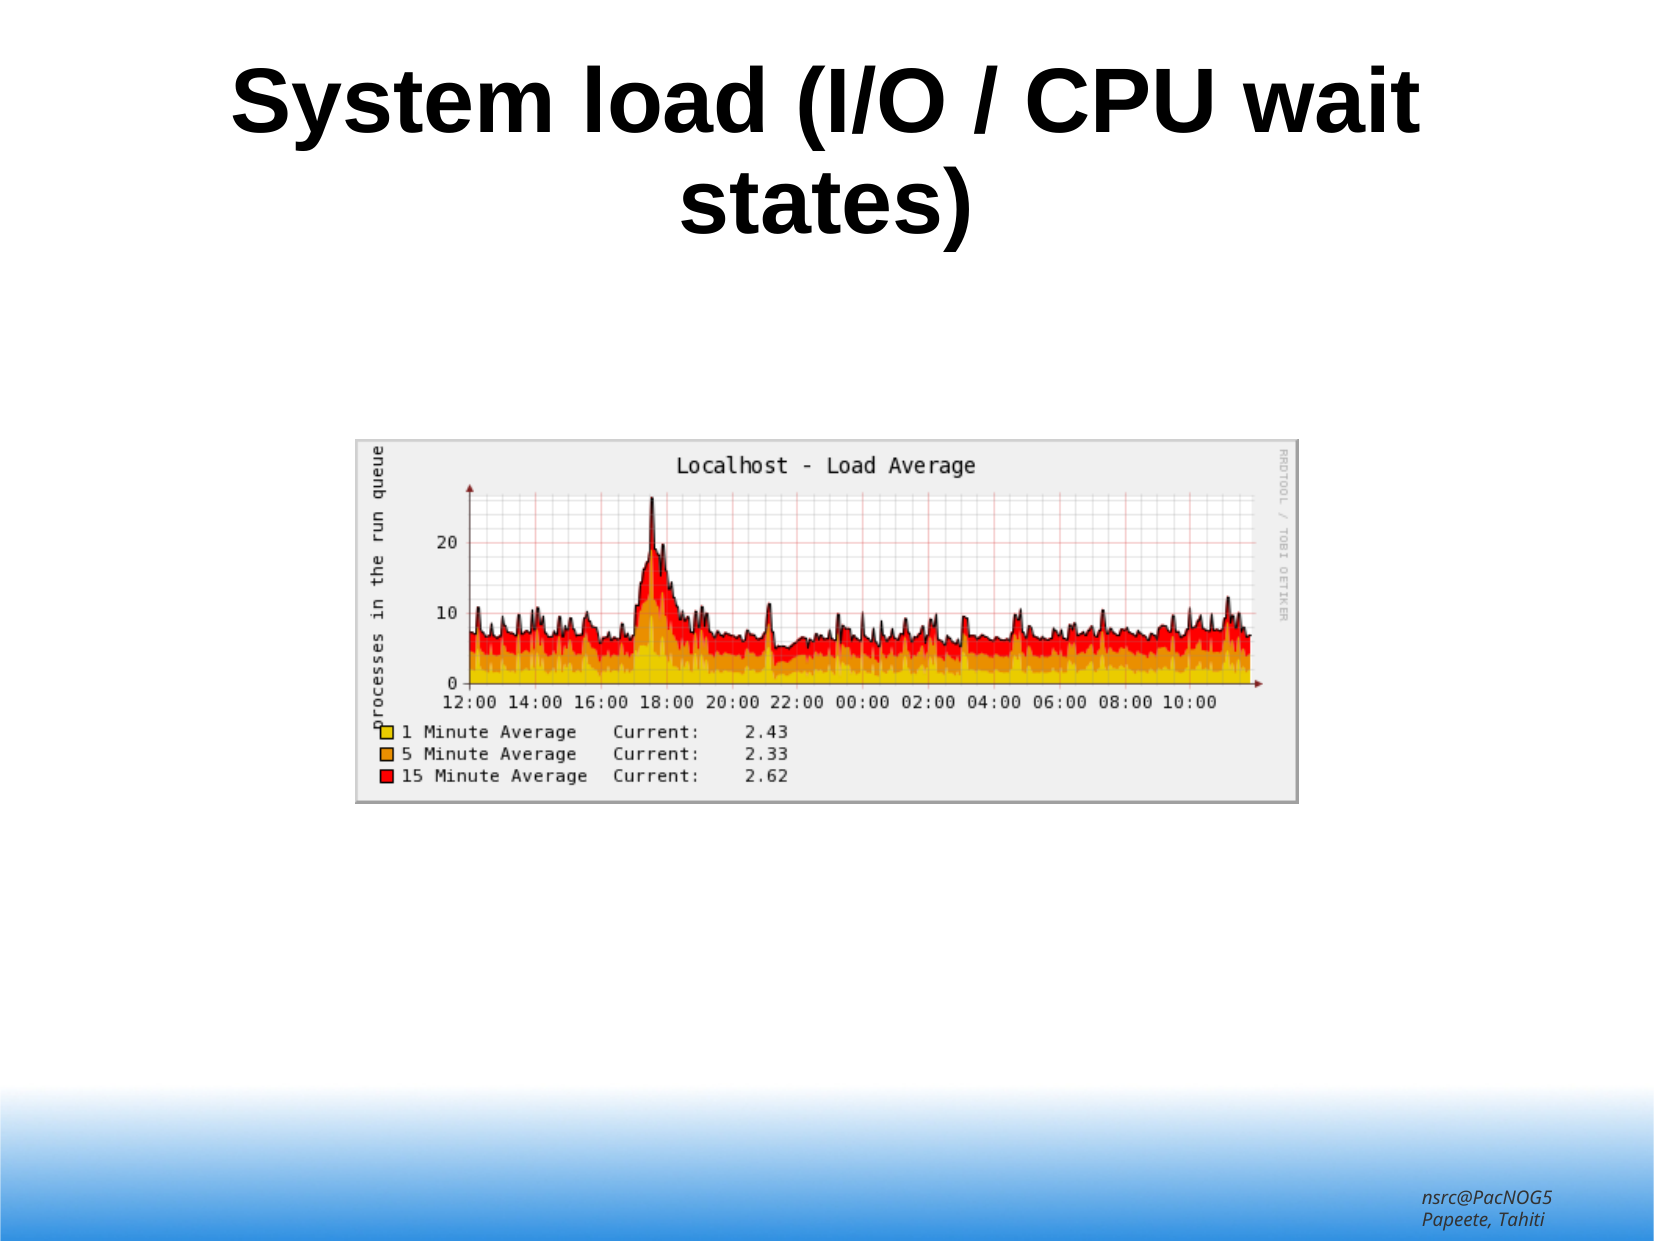

# System load (I/O / CPU wait states)